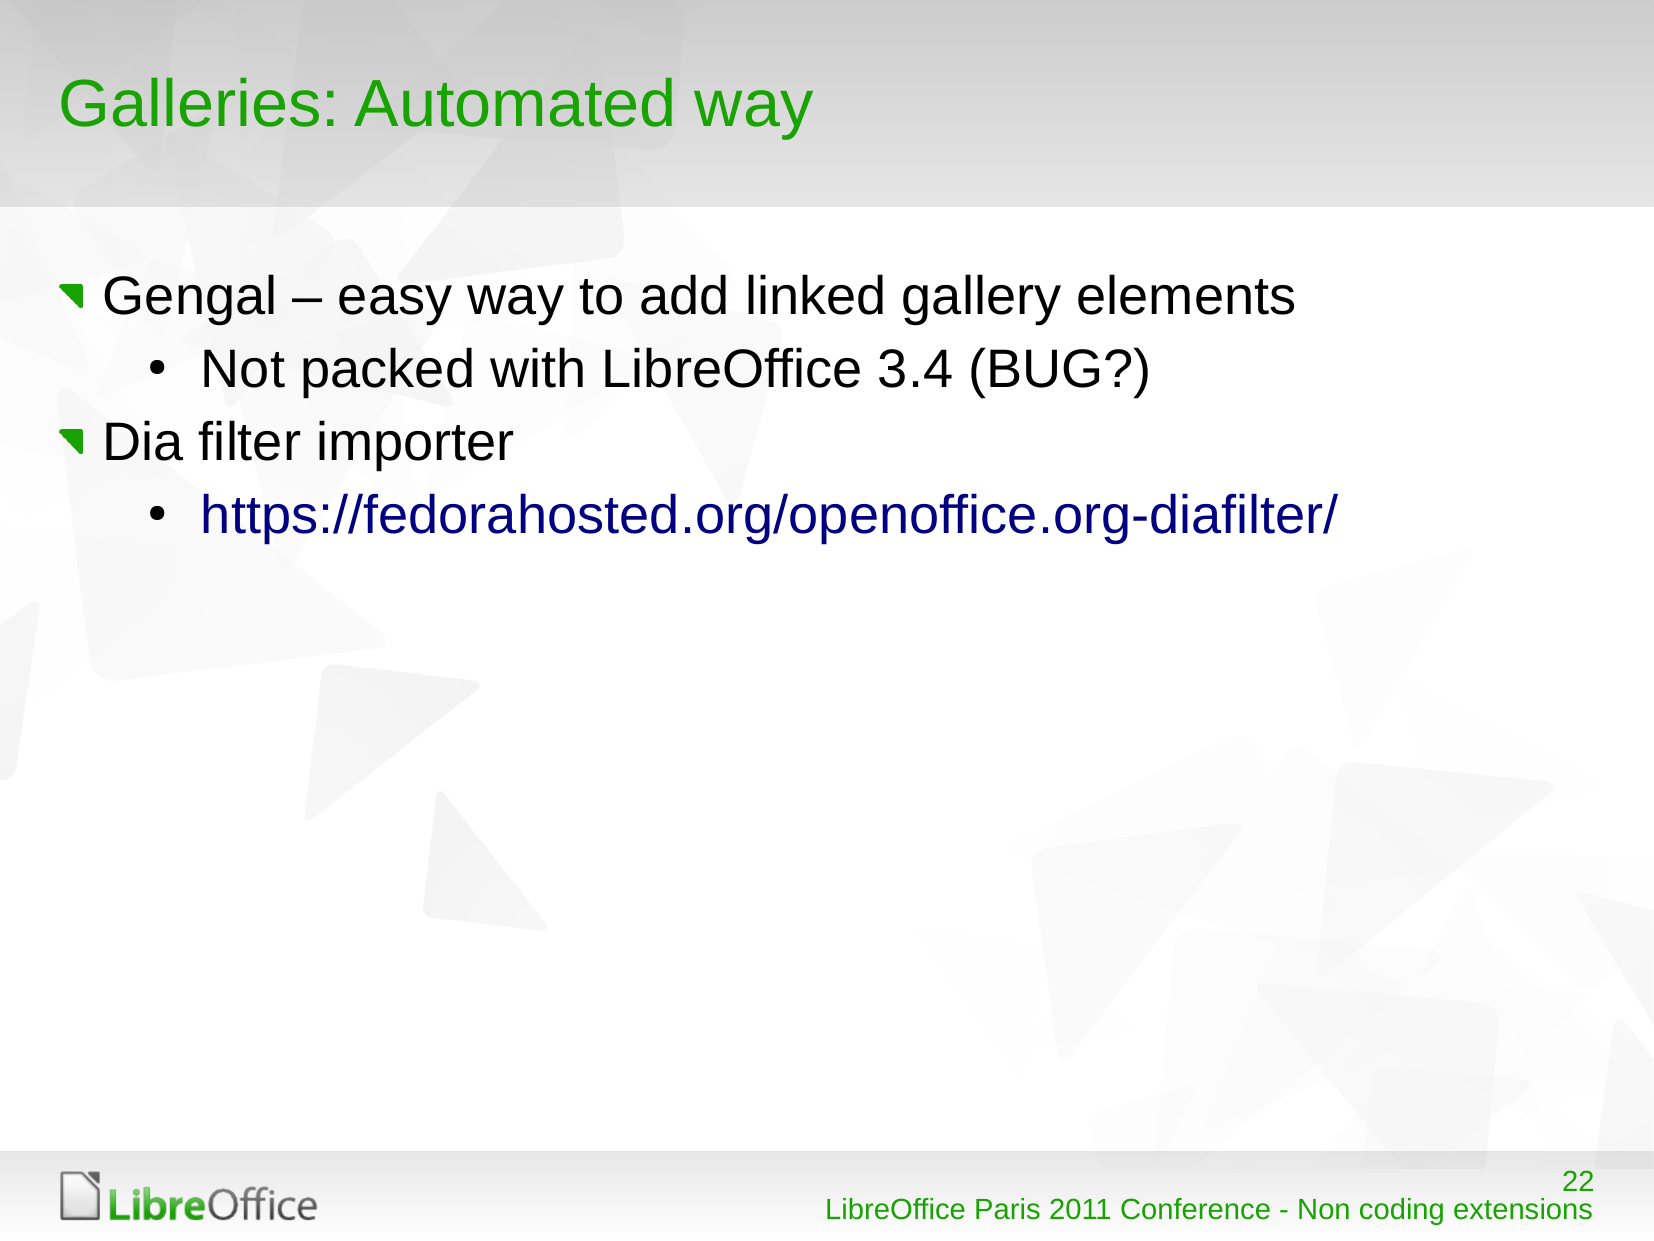

# Galleries: Automated way
Gengal – easy way to add linked gallery elements
Not packed with LibreOffice 3.4 (BUG?)
Dia filter importer
https://fedorahosted.org/openoffice.org-diafilter/
22
LibreOffice Paris 2011 Conference - Non coding extensions